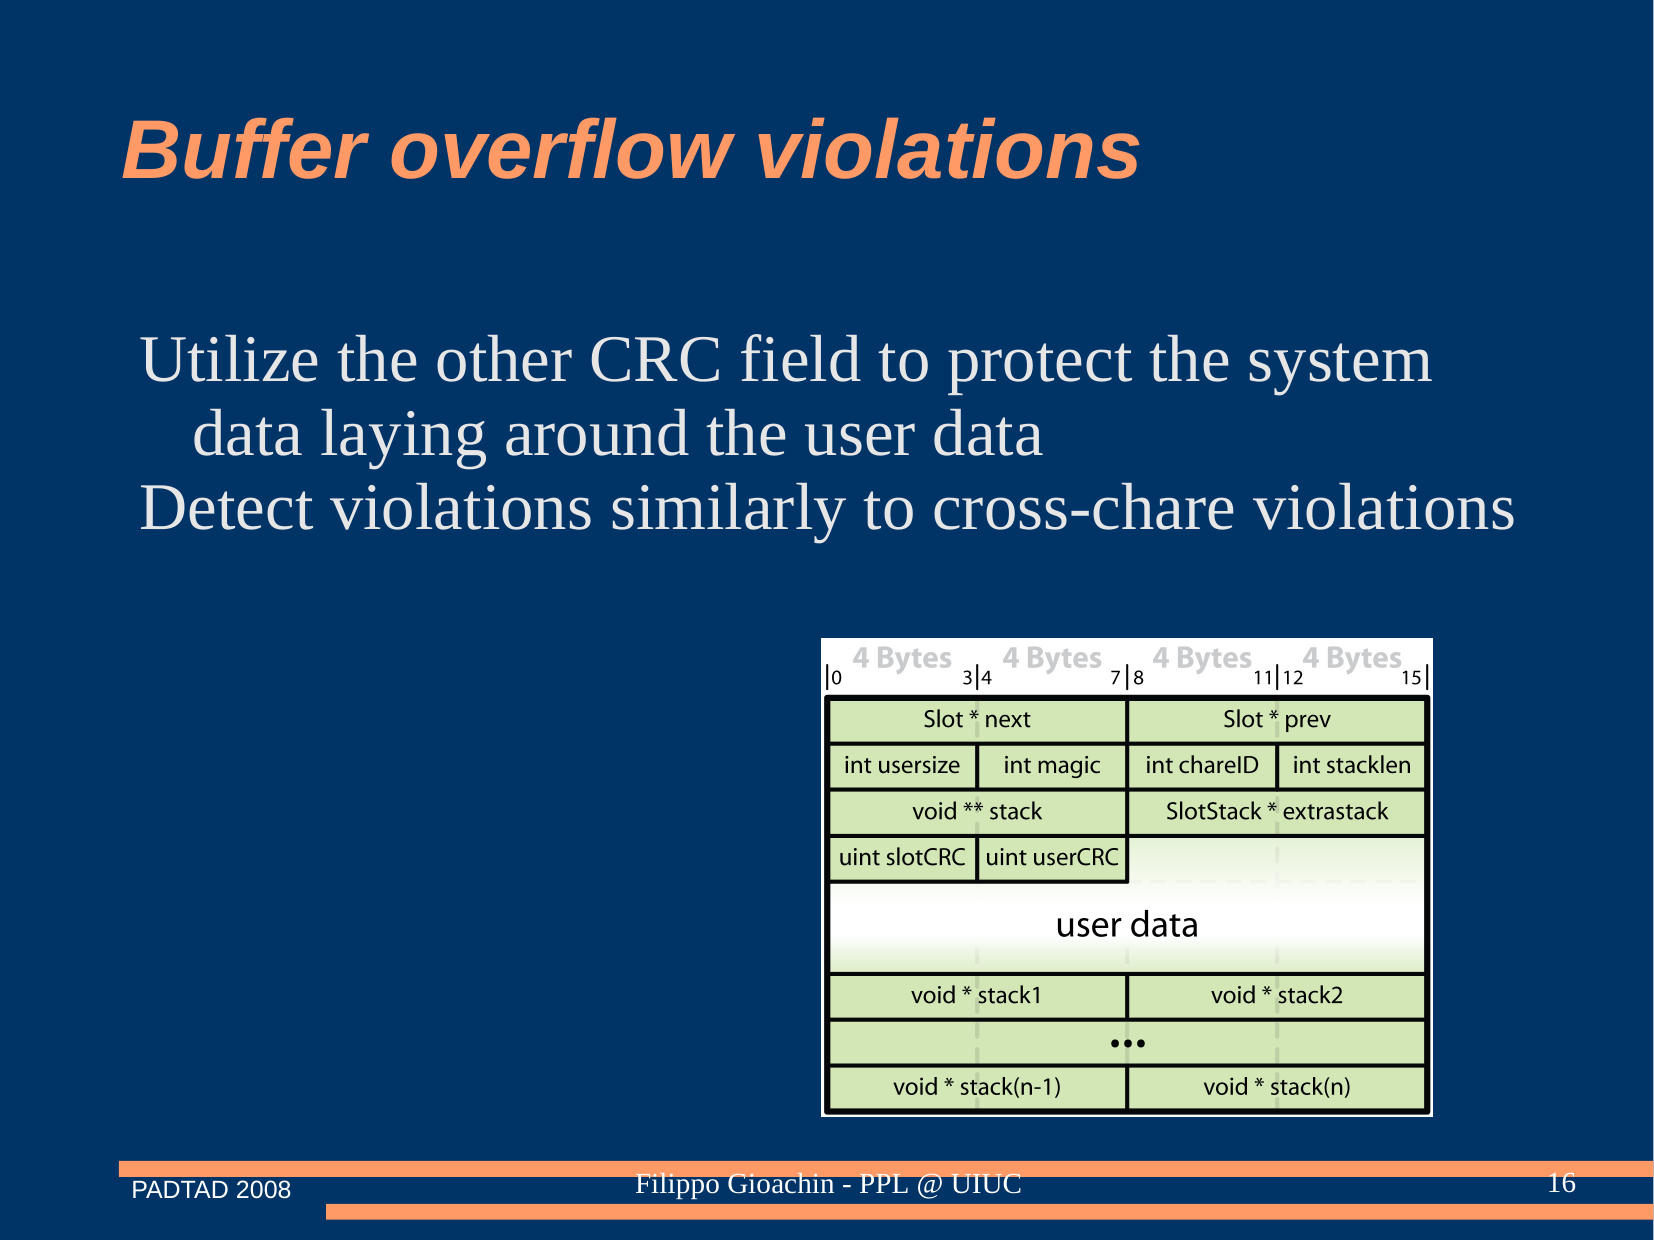

# Buffer overflow violations
Utilize the other CRC field to protect the system data laying around the user data
Detect violations similarly to cross-chare violations
16
Filippo Gioachin - PPL @ UIUC